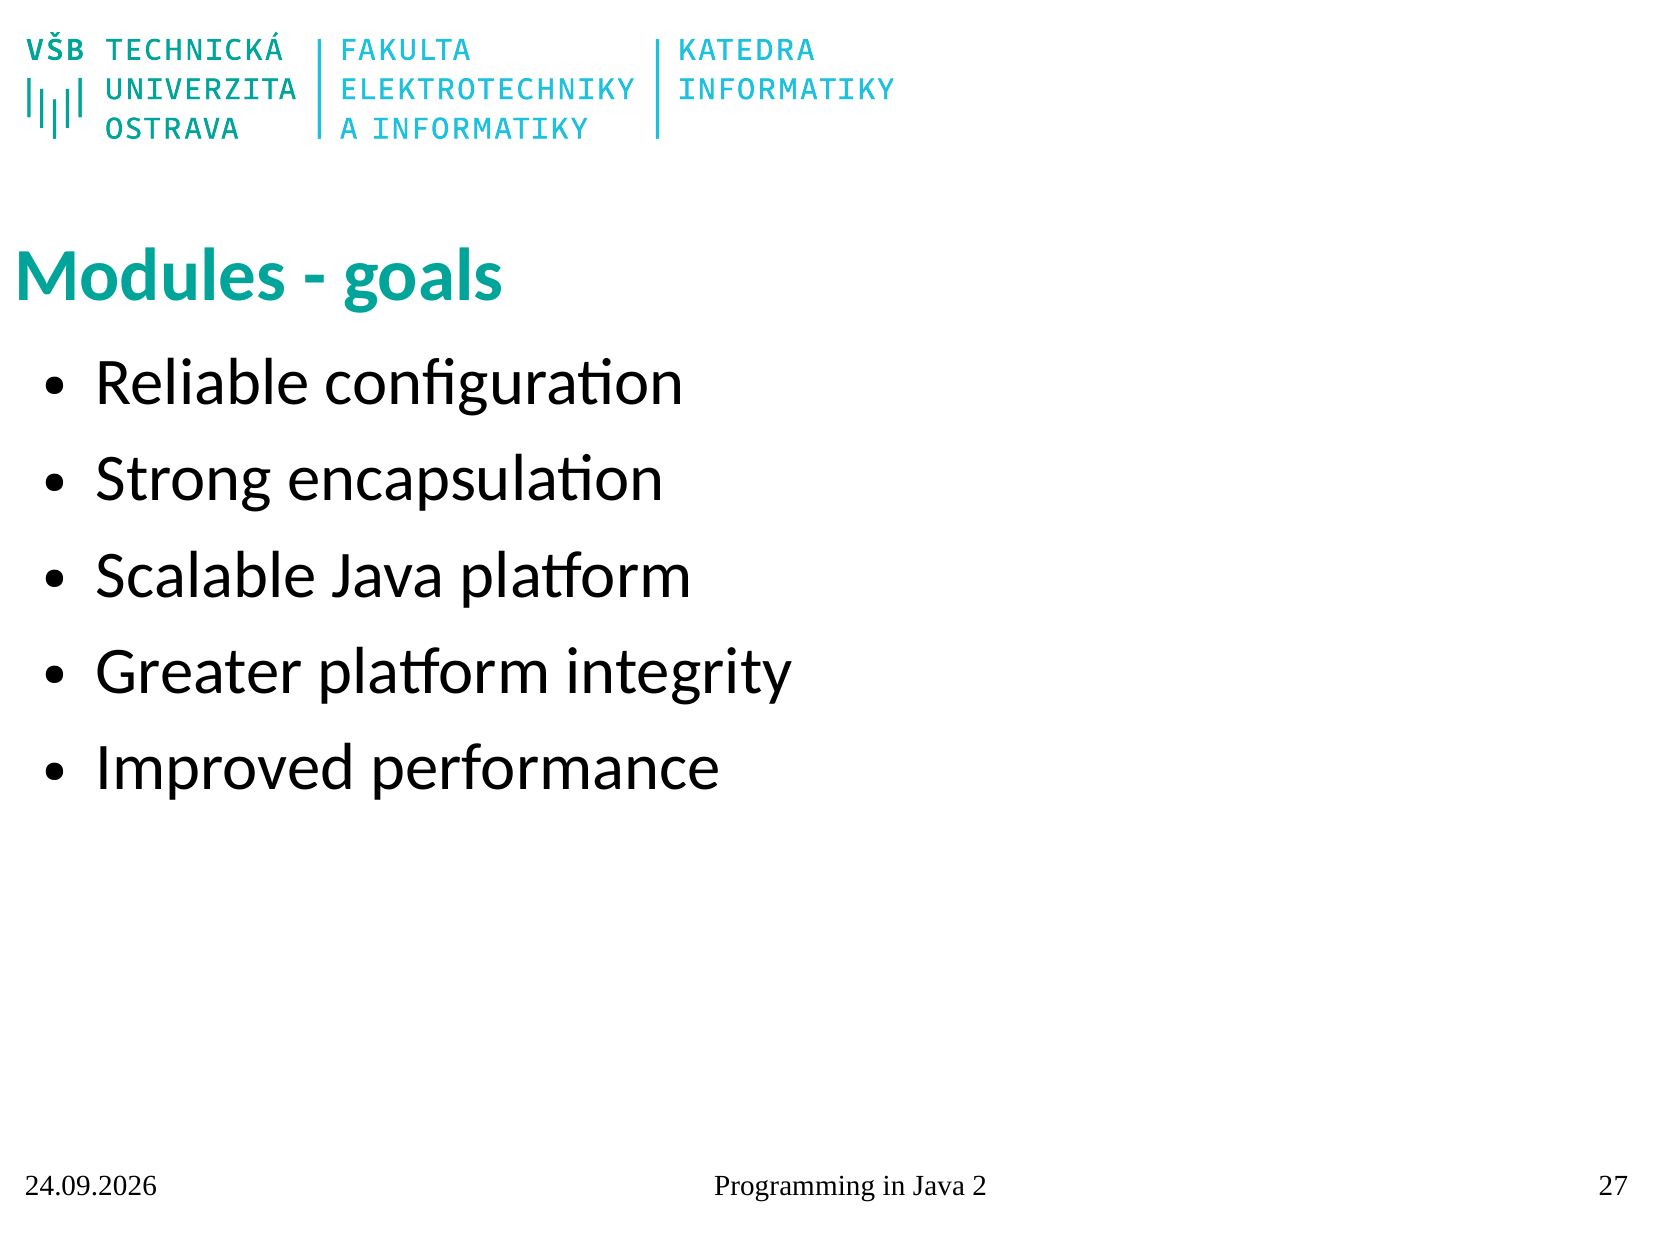

Modules - goals
# Reliable configuration
Strong encapsulation
Scalable Java platform
Greater platform integrity
Improved performance
Programming in Java 2
27